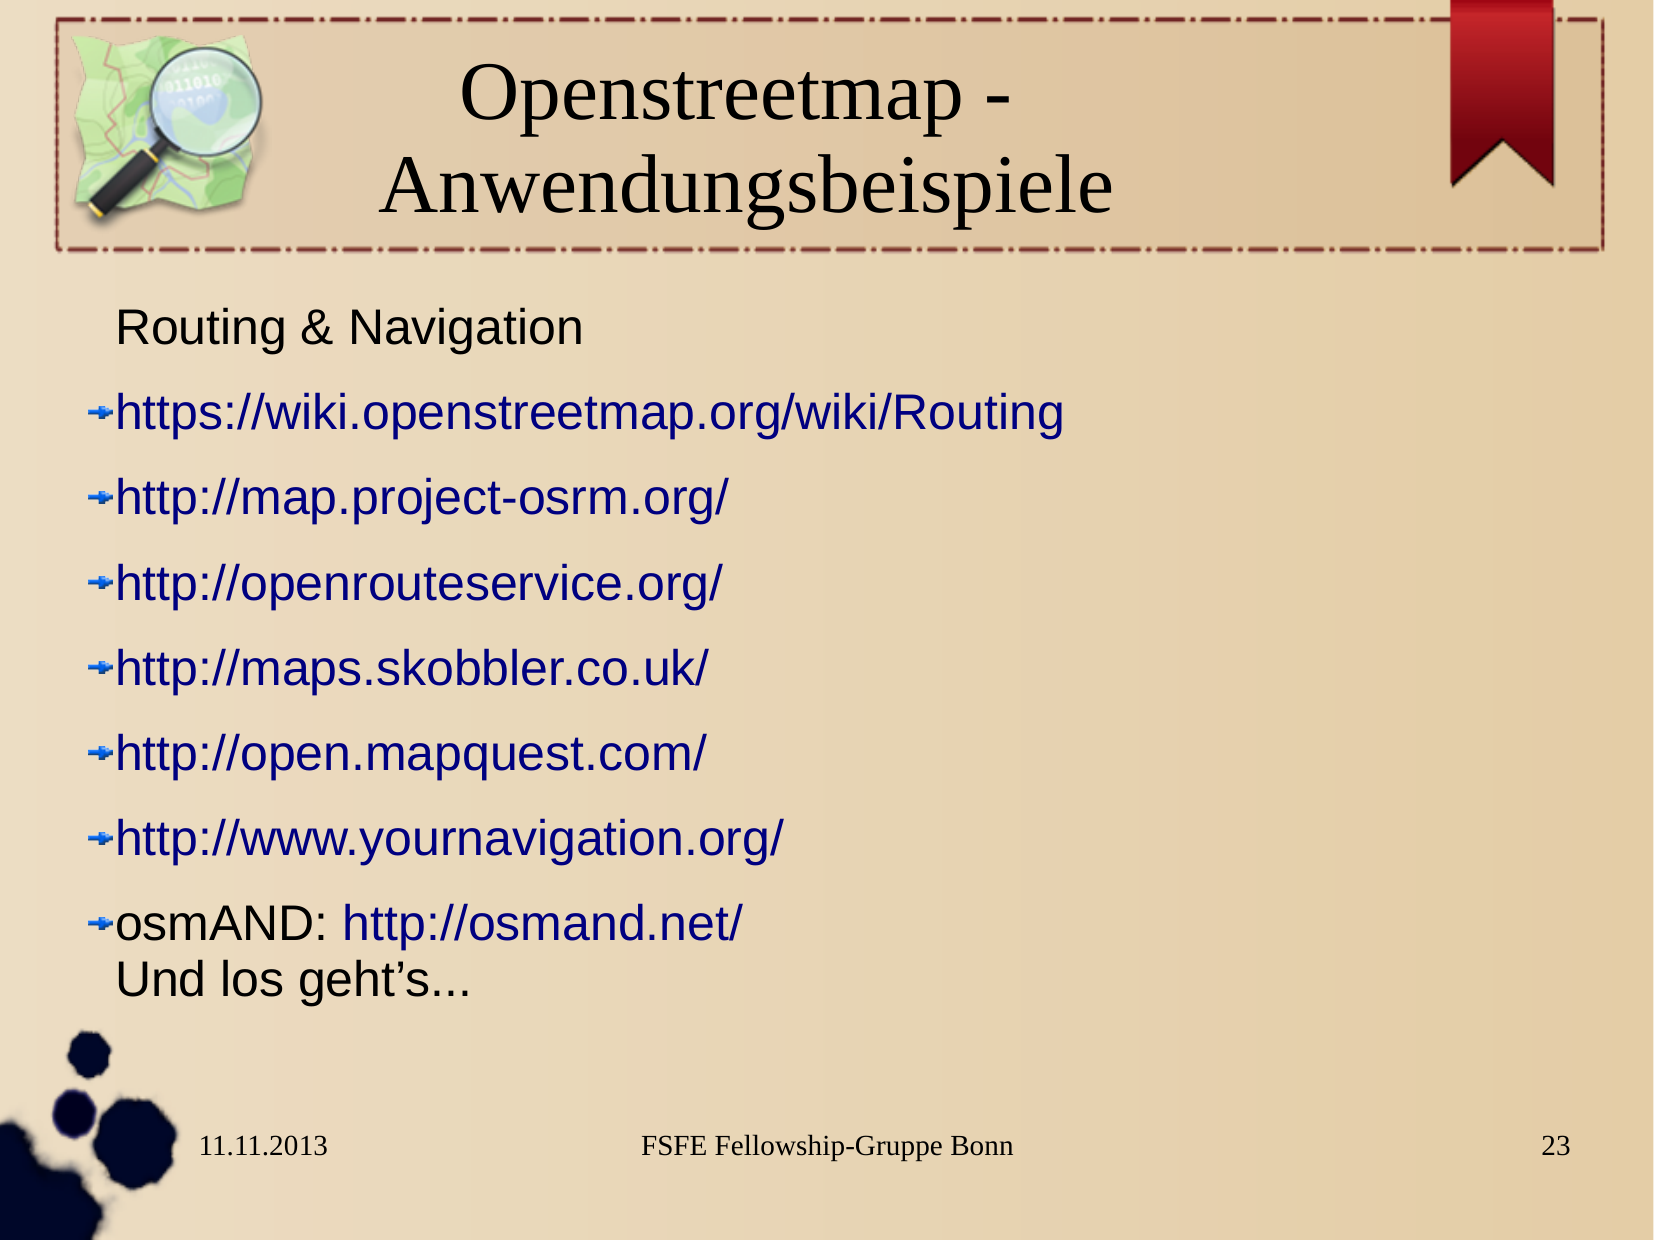

# Openstreetmap - Anwendungsbeispiele
Routing & Navigation
https://wiki.openstreetmap.org/wiki/Routing
http://map.project-osrm.org/
http://openrouteservice.org/
http://maps.skobbler.co.uk/
http://open.mapquest.com/
http://www.yournavigation.org/
osmAND: http://osmand.net/
Und los geht’s...
 11.11.2013
FSFE Fellowship-Gruppe Bonn
23